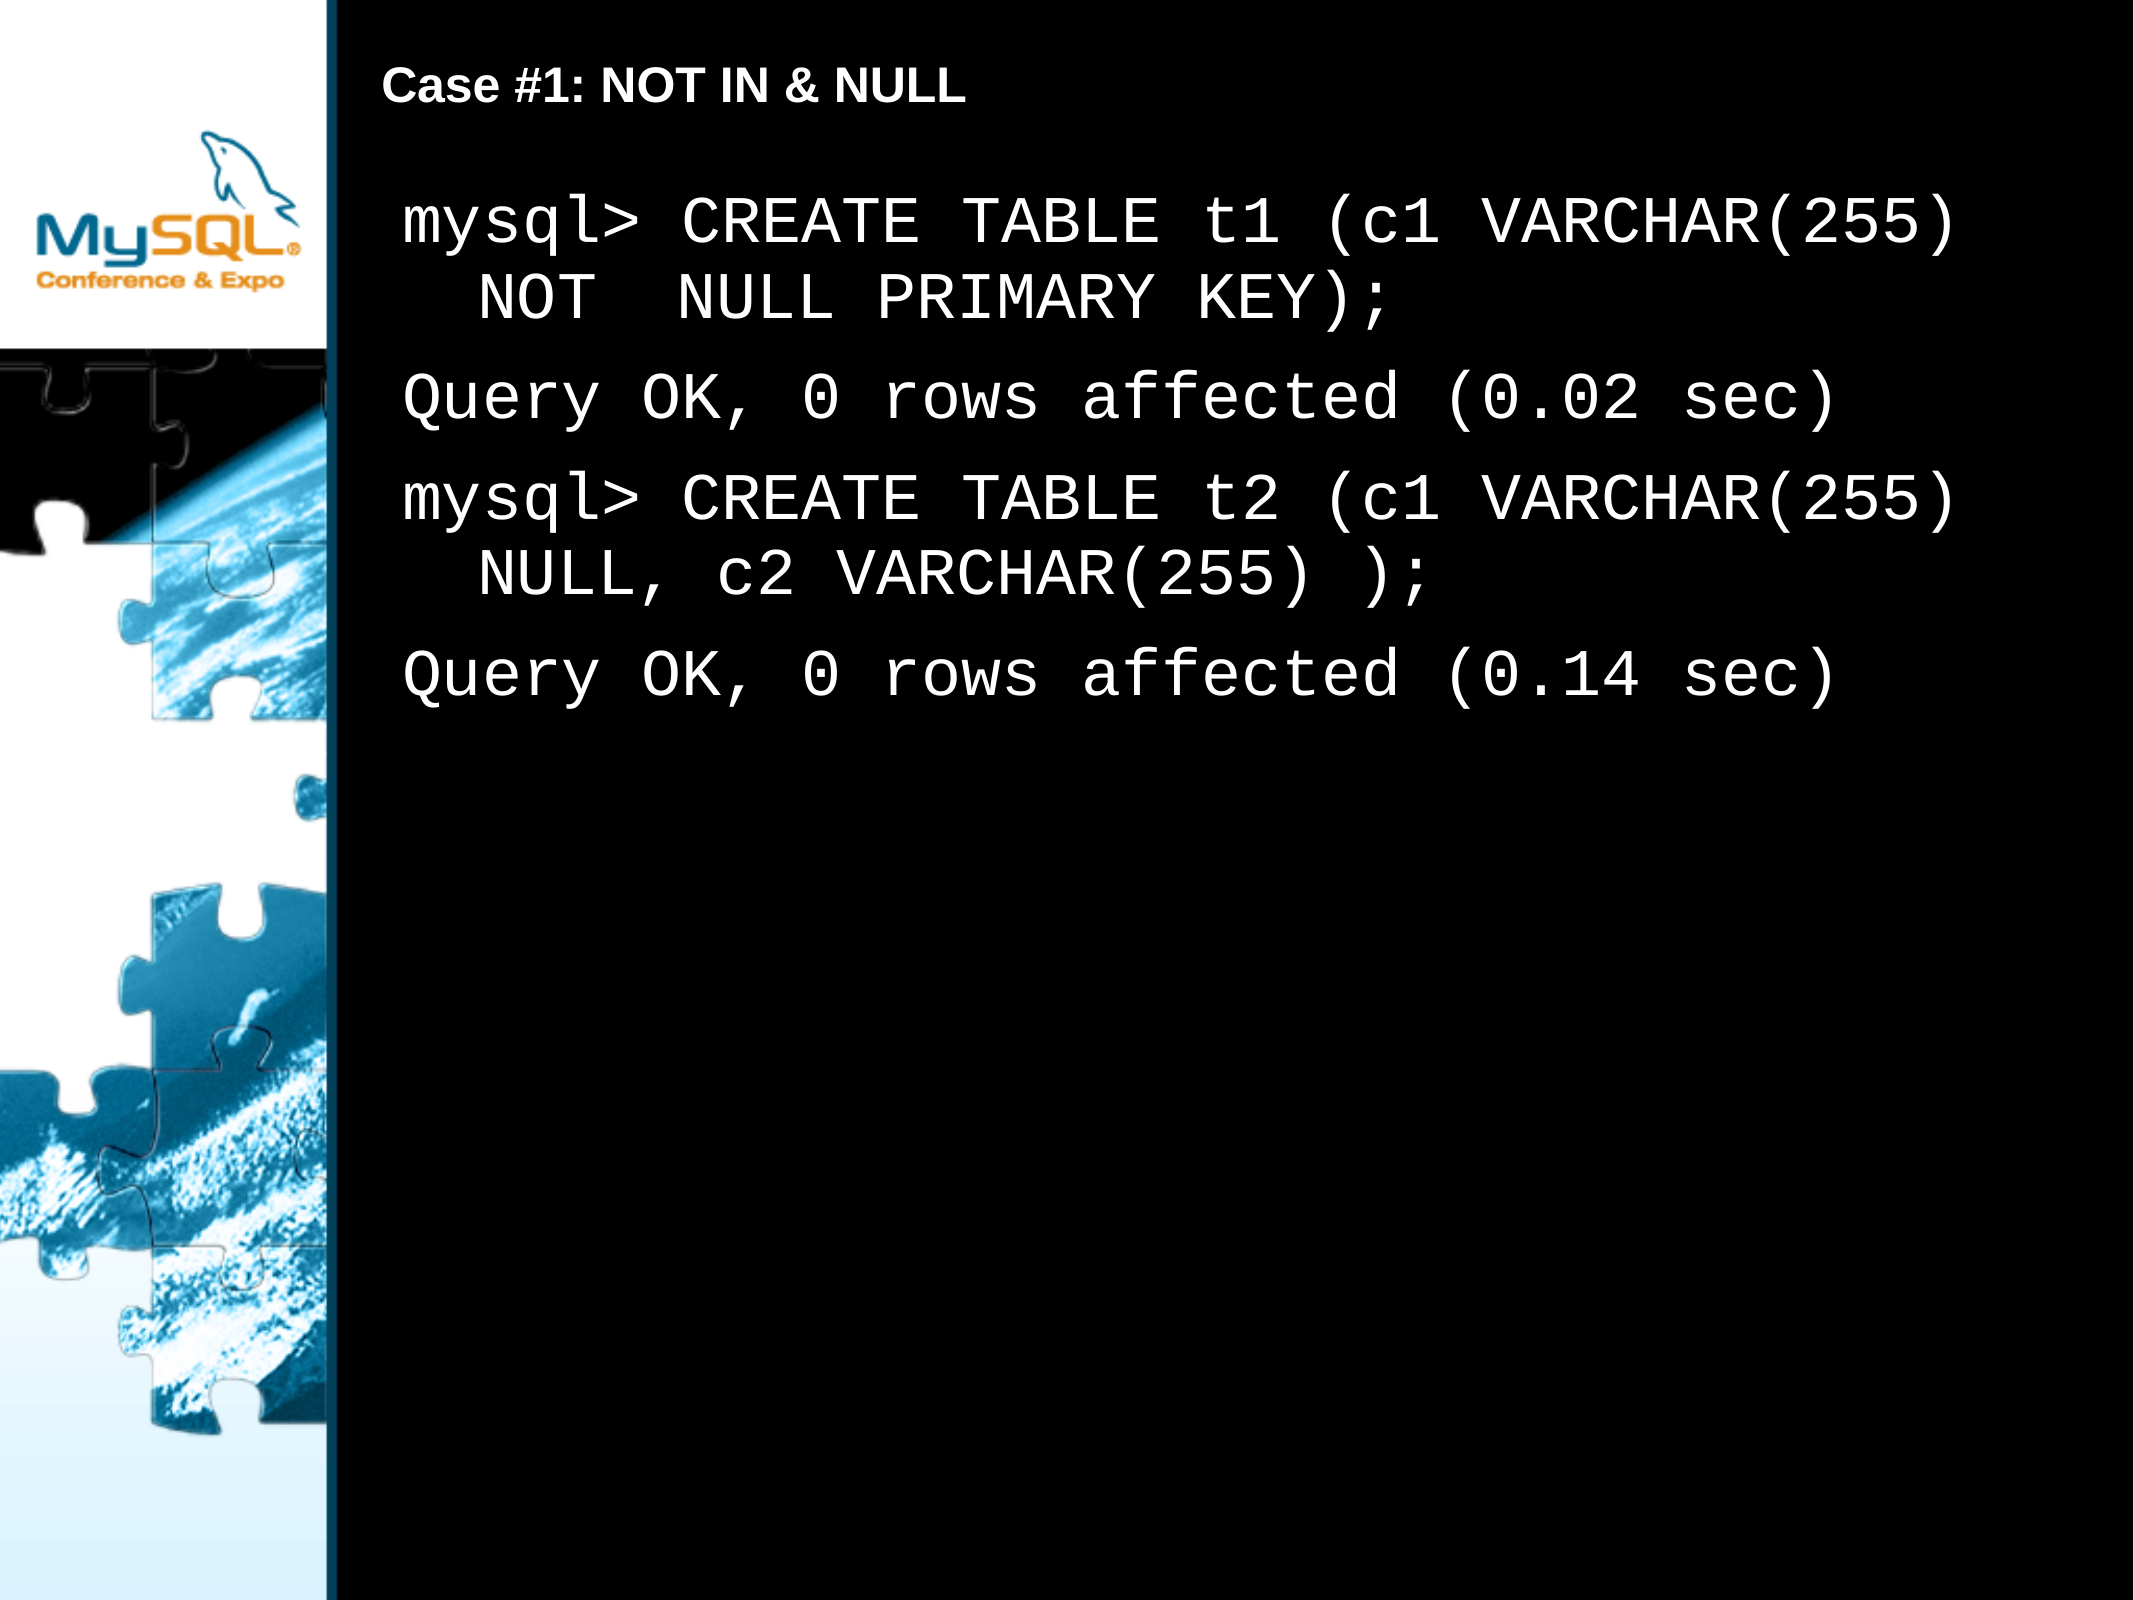

# Case #1: NOT IN & NULL
mysql> CREATE TABLE t1 (c1 VARCHAR(255) NOT NULL PRIMARY KEY);
Query OK, 0 rows affected (0.02 sec)
mysql> CREATE TABLE t2 (c1 VARCHAR(255) NULL, c2 VARCHAR(255) );
Query OK, 0 rows affected (0.14 sec)